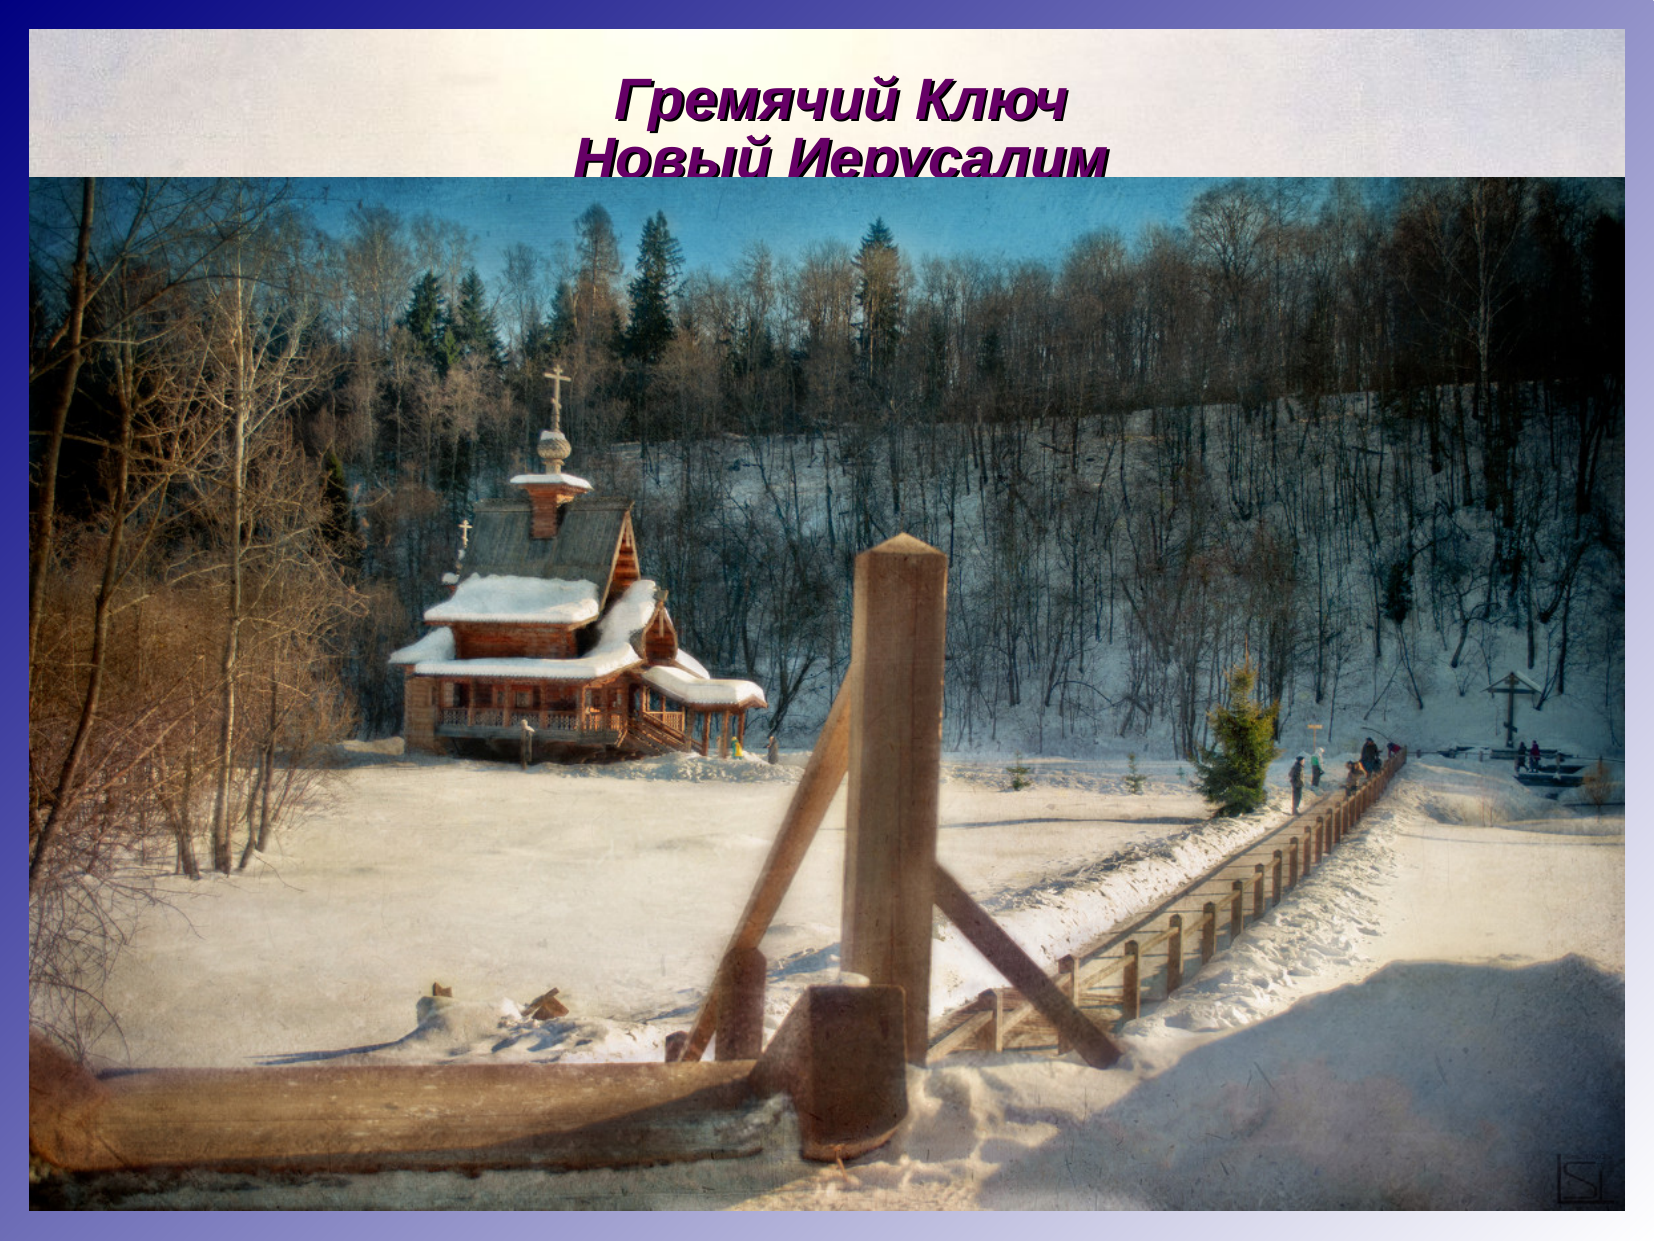

Гремячий Ключ
Новый Иерусалим
Монастыри и церкви в живописи
Свято-Троицкая Сергиева Лавра
Саввино-Сторожевский монастырь